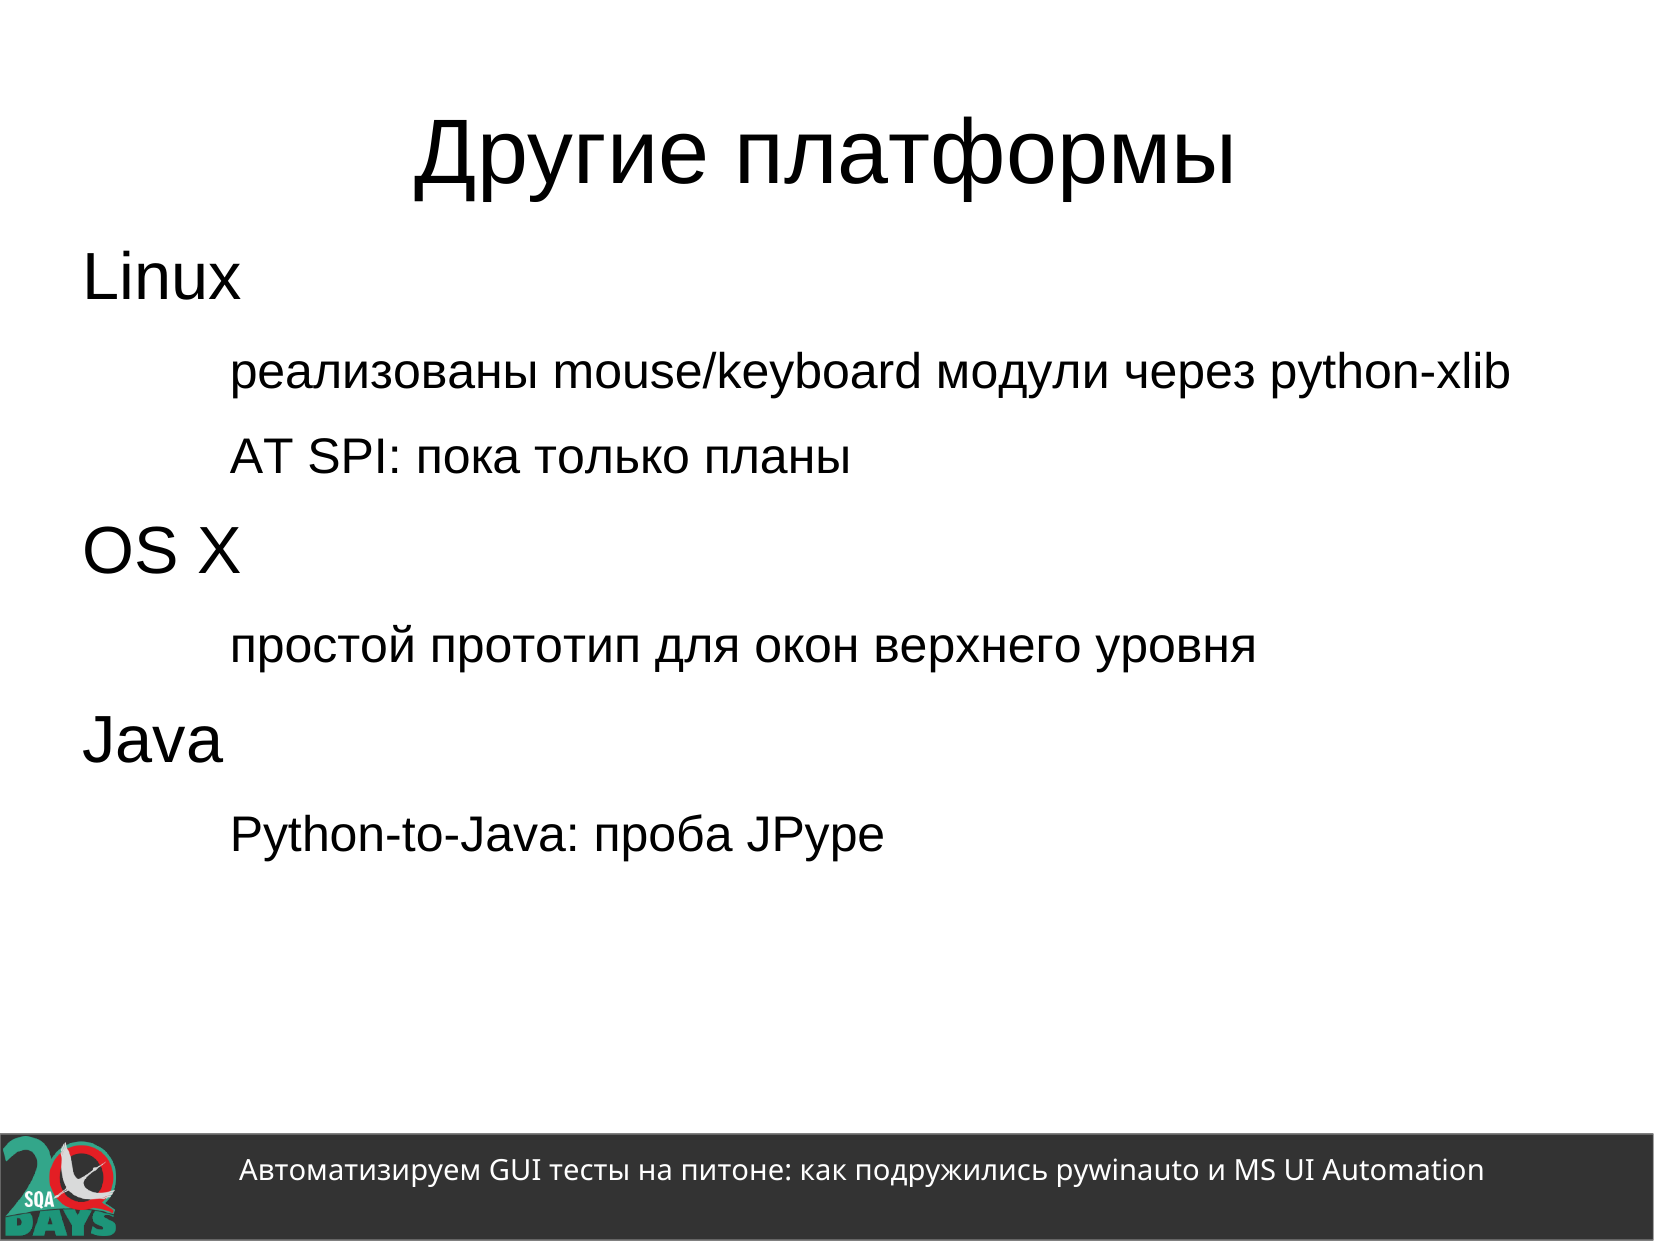

# Другие платформы
Linux
		реализованы mouse/keyboard модули через python-xlib
		AT SPI: пока только планы
OS X
		простой прототип для окон верхнего уровня
Java
		Python-to-Java: проба JPype
Автоматизируем GUI тесты на питоне: как подружились pywinauto и MS UI Automation